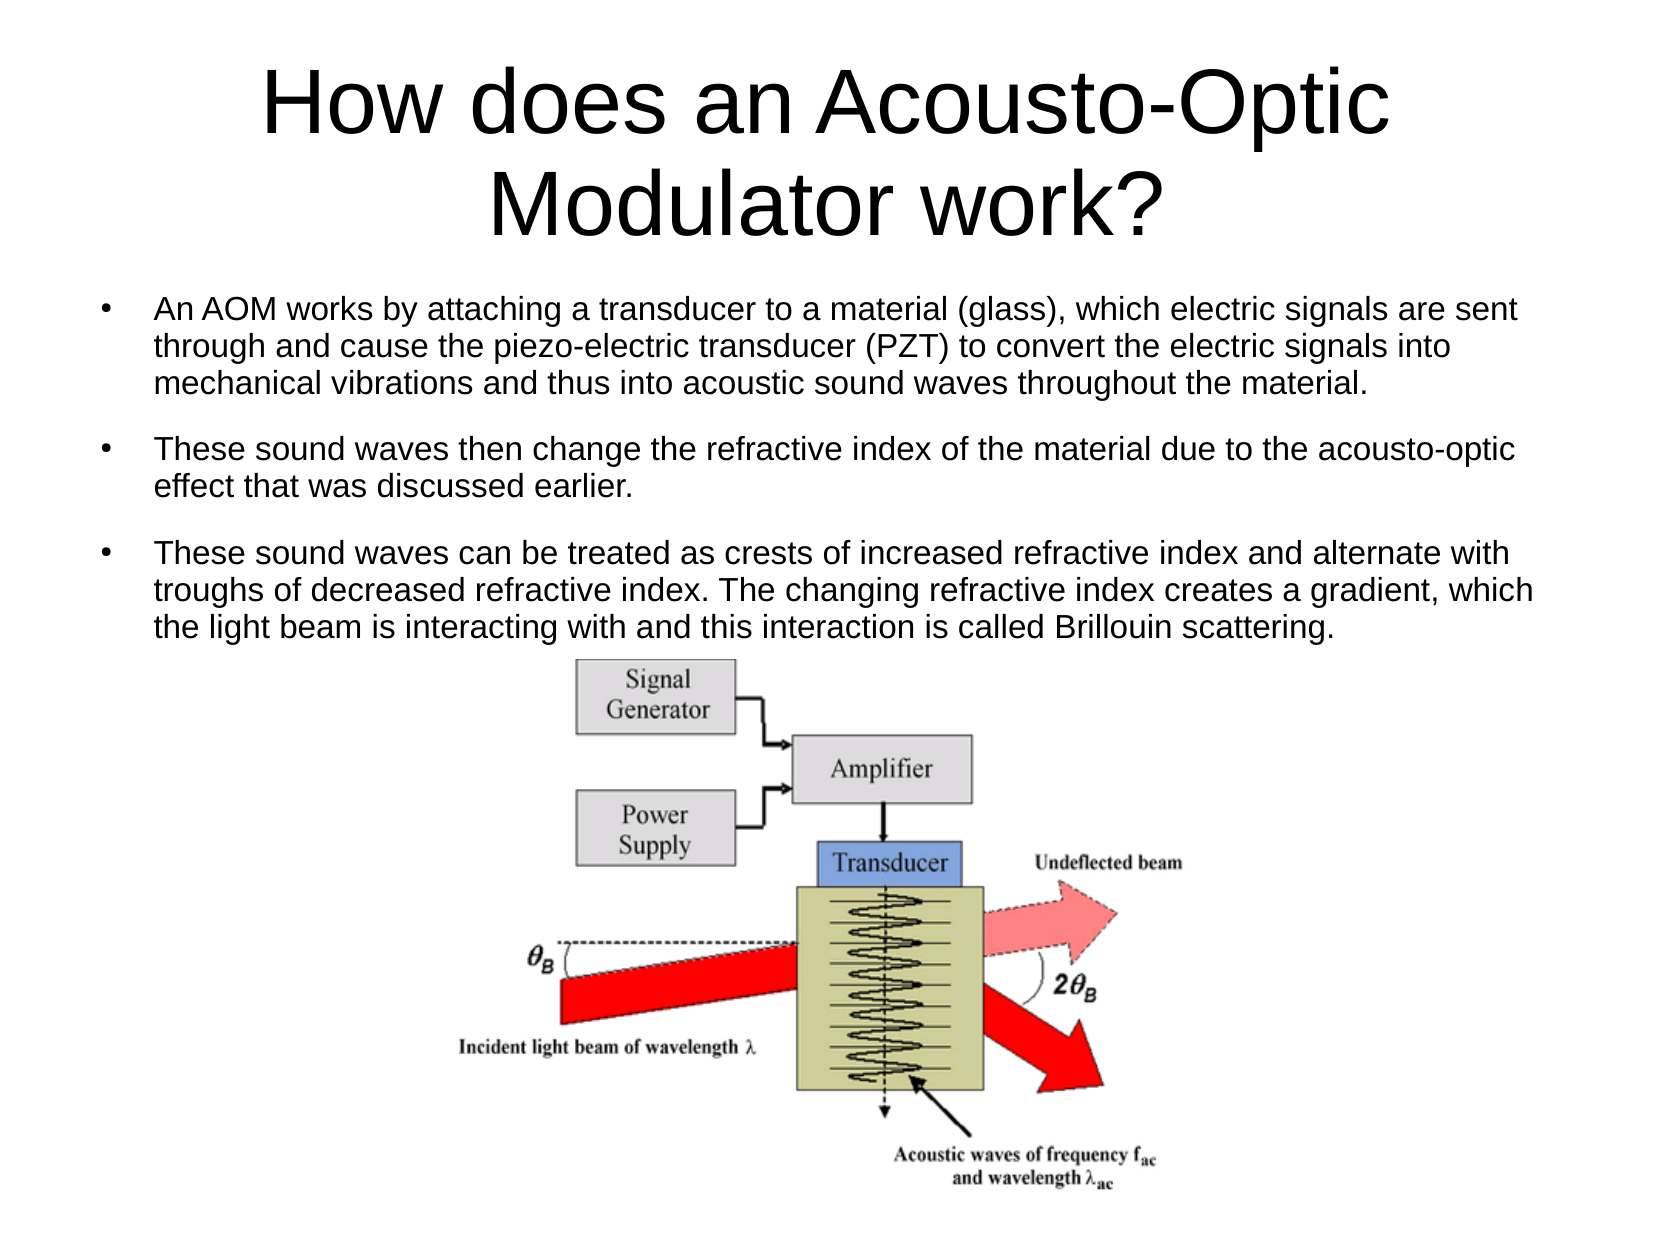

# How does an Acousto-Optic Modulator work?
An AOM works by attaching a transducer to a material (glass), which electric signals are sent through and cause the piezo-electric transducer (PZT) to convert the electric signals into mechanical vibrations and thus into acoustic sound waves throughout the material.
These sound waves then change the refractive index of the material due to the acousto-optic effect that was discussed earlier.
These sound waves can be treated as crests of increased refractive index and alternate with troughs of decreased refractive index. The changing refractive index creates a gradient, which the light beam is interacting with and this interaction is called Brillouin scattering.